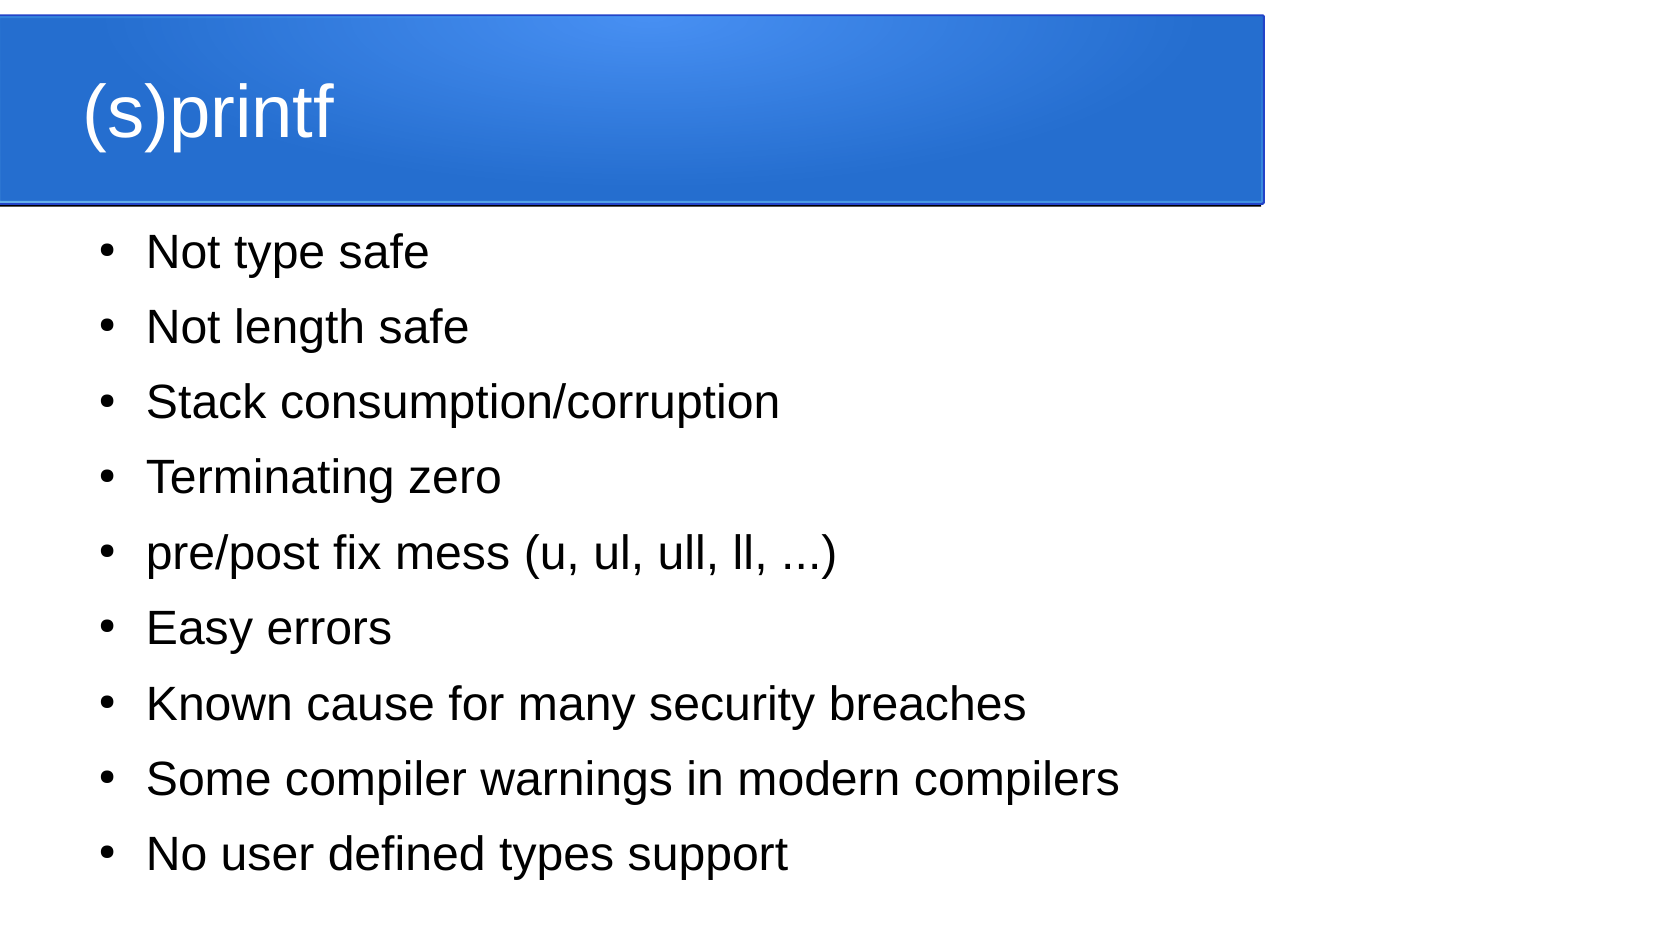

# (s)printf
Not type safe
Not length safe
Stack consumption/corruption
Terminating zero
pre/post fix mess (u, ul, ull, ll, ...)
Easy errors
Known cause for many security breaches
Some compiler warnings in modern compilers
No user defined types support